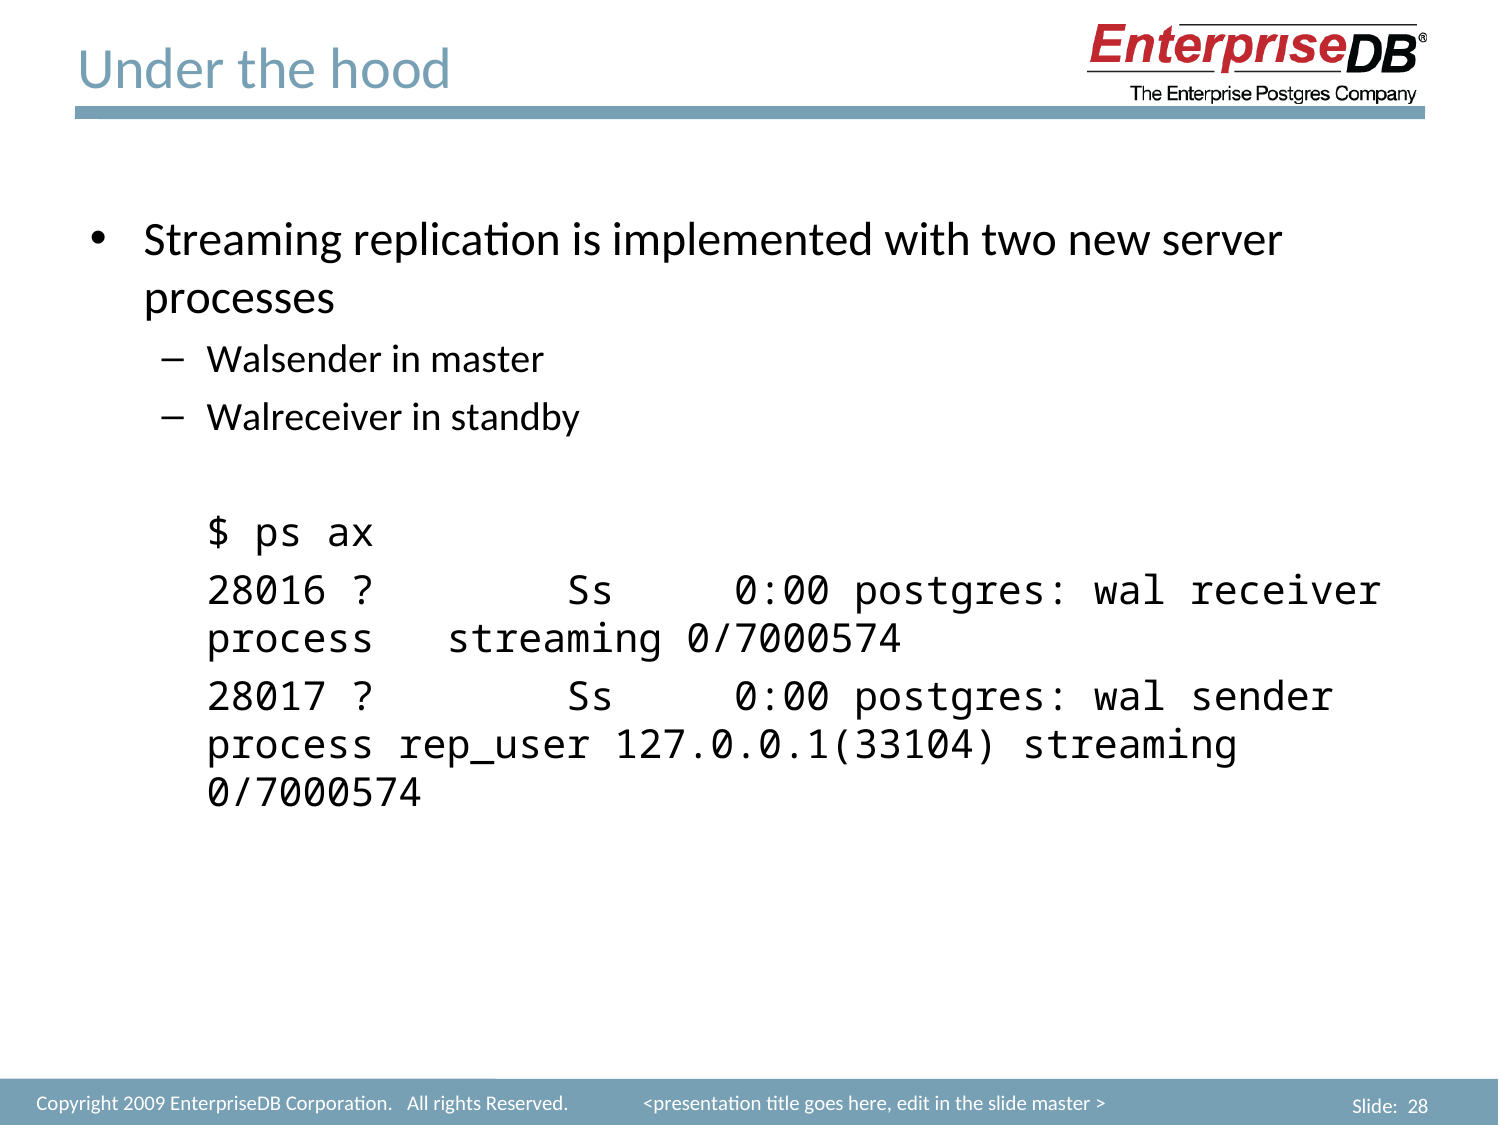

# Under the hood
Streaming replication is implemented with two new server processes
Walsender in master
Walreceiver in standby
$ ps ax
28016 ? Ss 0:00 postgres: wal receiver process streaming 0/7000574
28017 ? Ss 0:00 postgres: wal sender process rep_user 127.0.0.1(33104) streaming 0/7000574